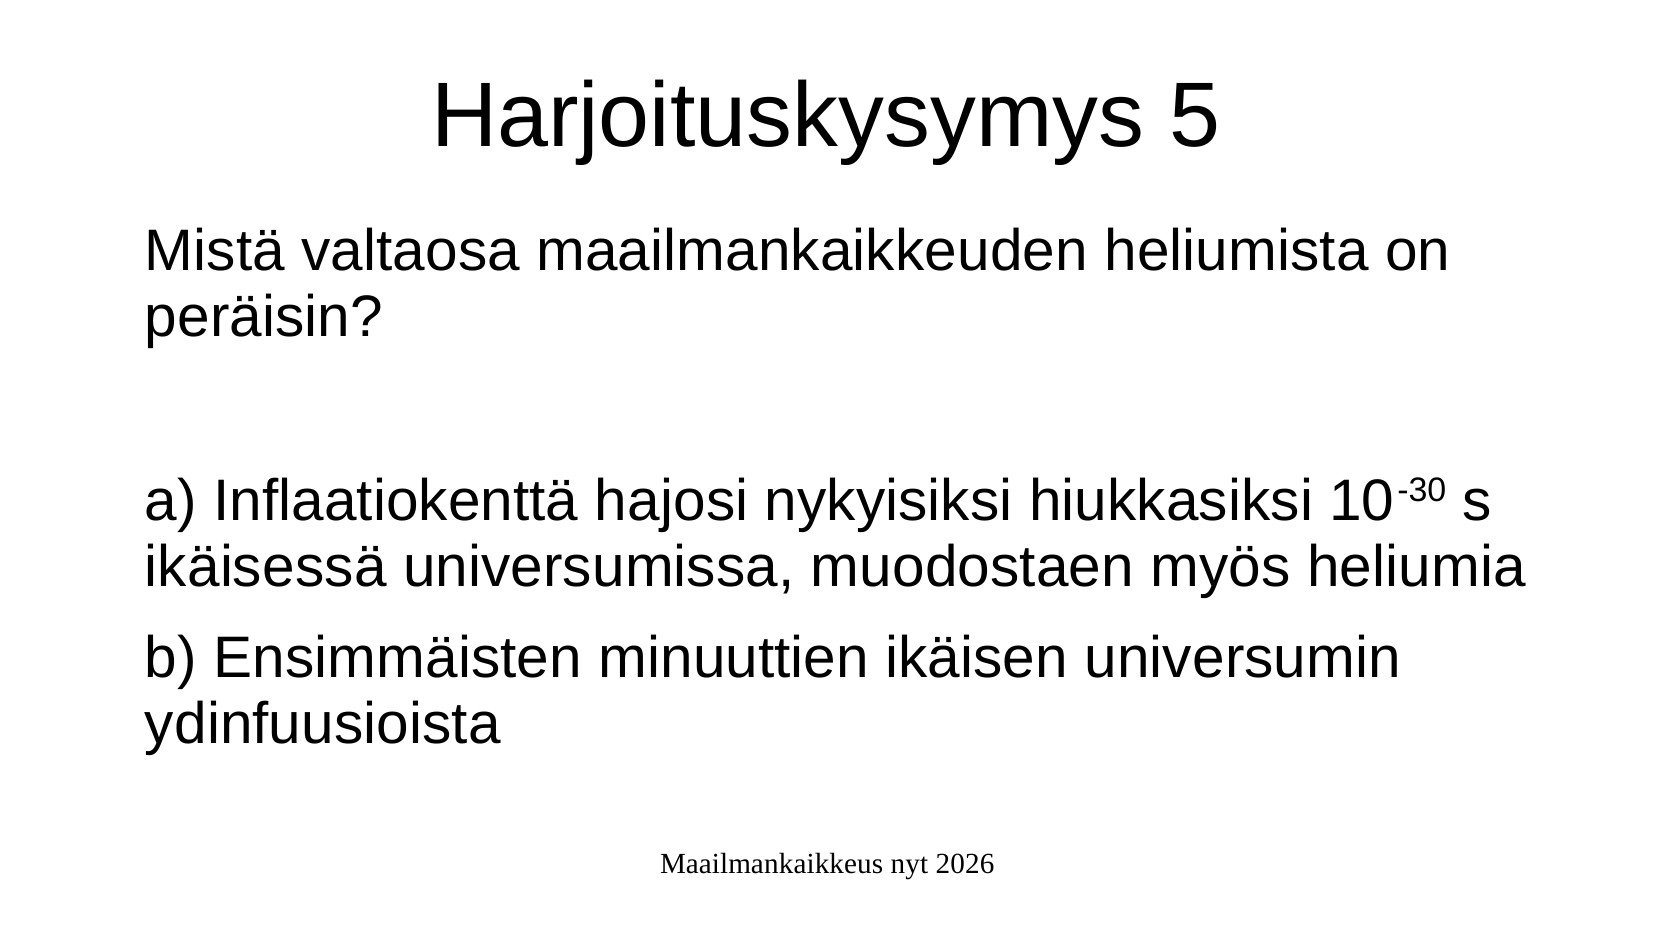

# Harjoituskysymys 5
Mistä valtaosa maailmankaikkeuden heliumista on peräisin?
a) Inflaatiokenttä hajosi nykyisiksi hiukkasiksi 10-30 s ikäisessä universumissa, muodostaen myös heliumia
b) Ensimmäisten minuuttien ikäisen universumin ydinfuusioista